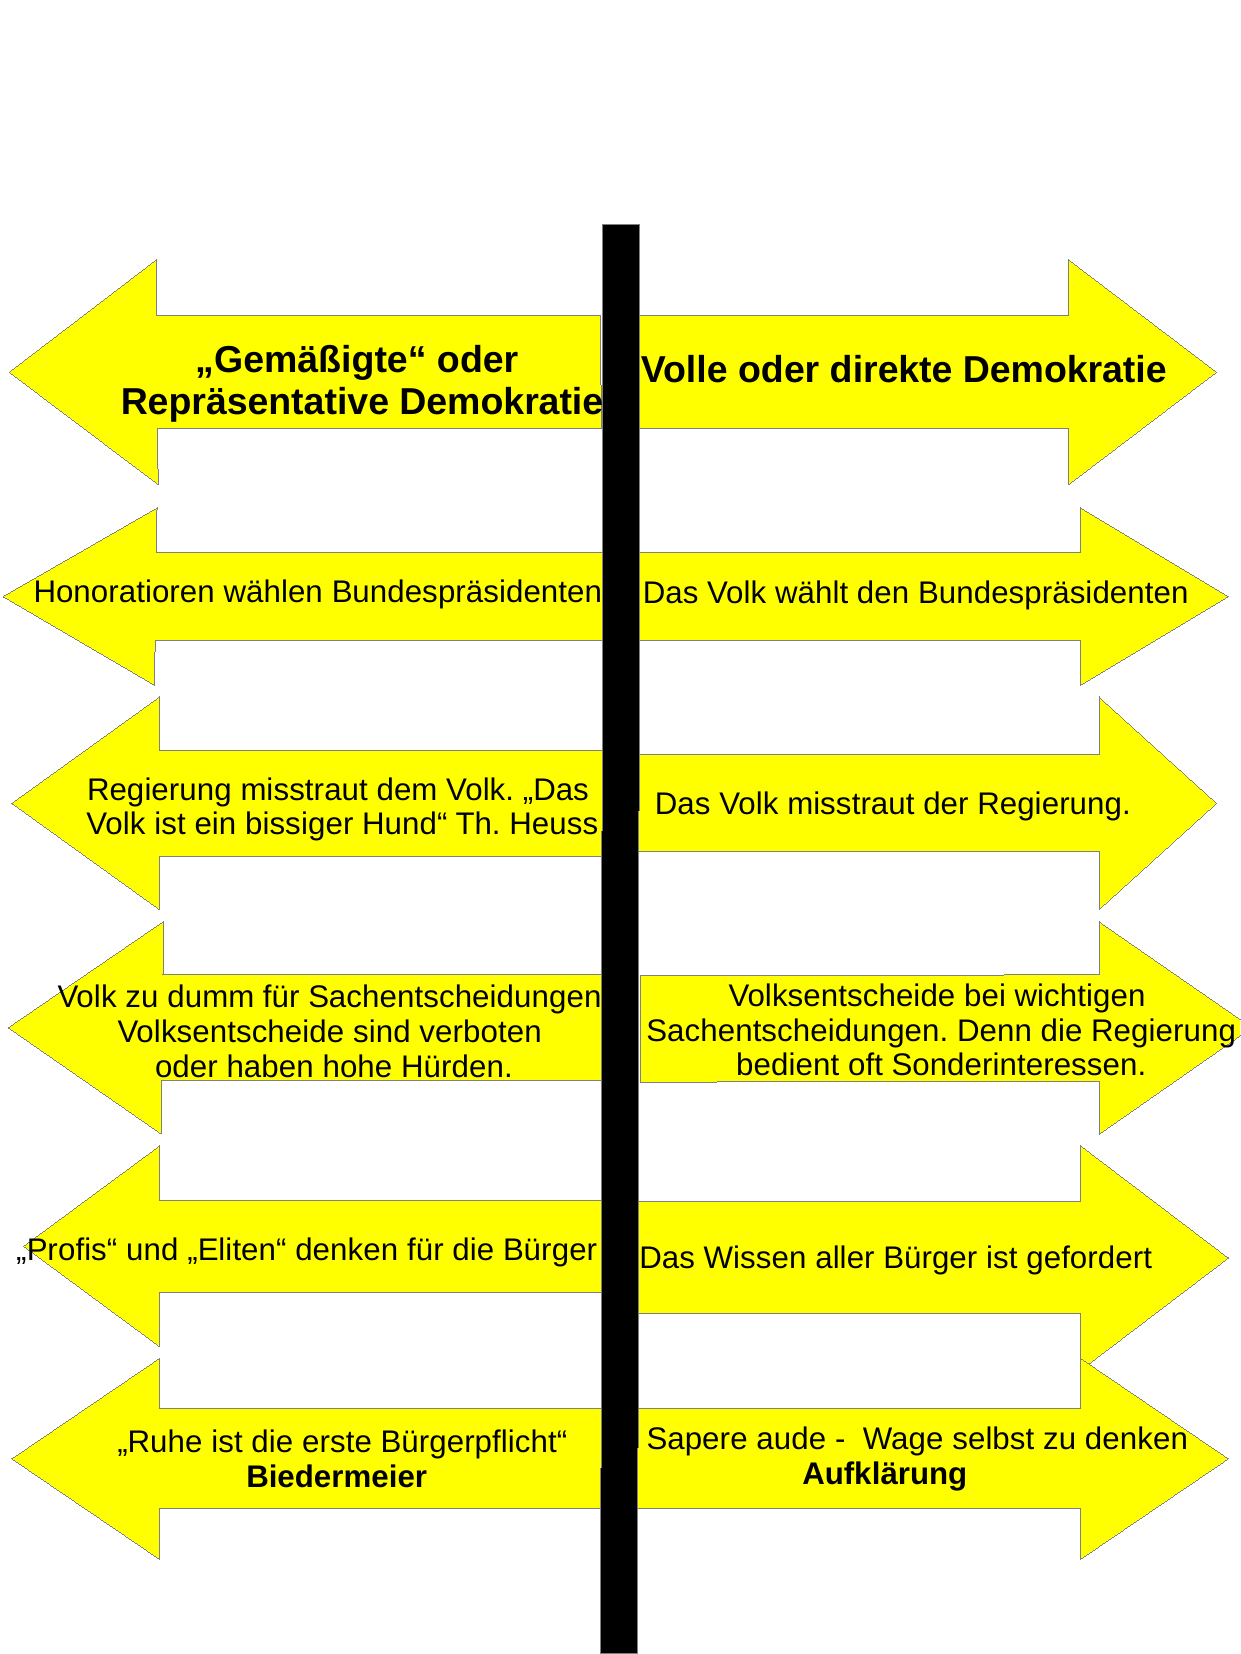

„Gemäßigte“ oder
Repräsentative Demokratie
Volle oder direkte Demokratie
Honoratioren wählen Bundespräsidenten
Das Volk wählt den Bundespräsidenten
Regierung misstraut dem Volk. „Das
Volk ist ein bissiger Hund“ Th. Heuss
Das Volk misstraut der Regierung.
Volksentscheide bei wichtigen
Sachentscheidungen. Denn die Regierung
bedient oft Sonderinteressen.
Volk zu dumm für Sachentscheidungen.
Volksentscheide sind verboten
oder haben hohe Hürden.
Das Wissen aller Bürger ist gefordert
„Profis“ und „Eliten“ denken für die Bürger
Sapere aude - Wage selbst zu denken
 Aufklärung
„Ruhe ist die erste Bürgerpflicht“
 Biedermeier